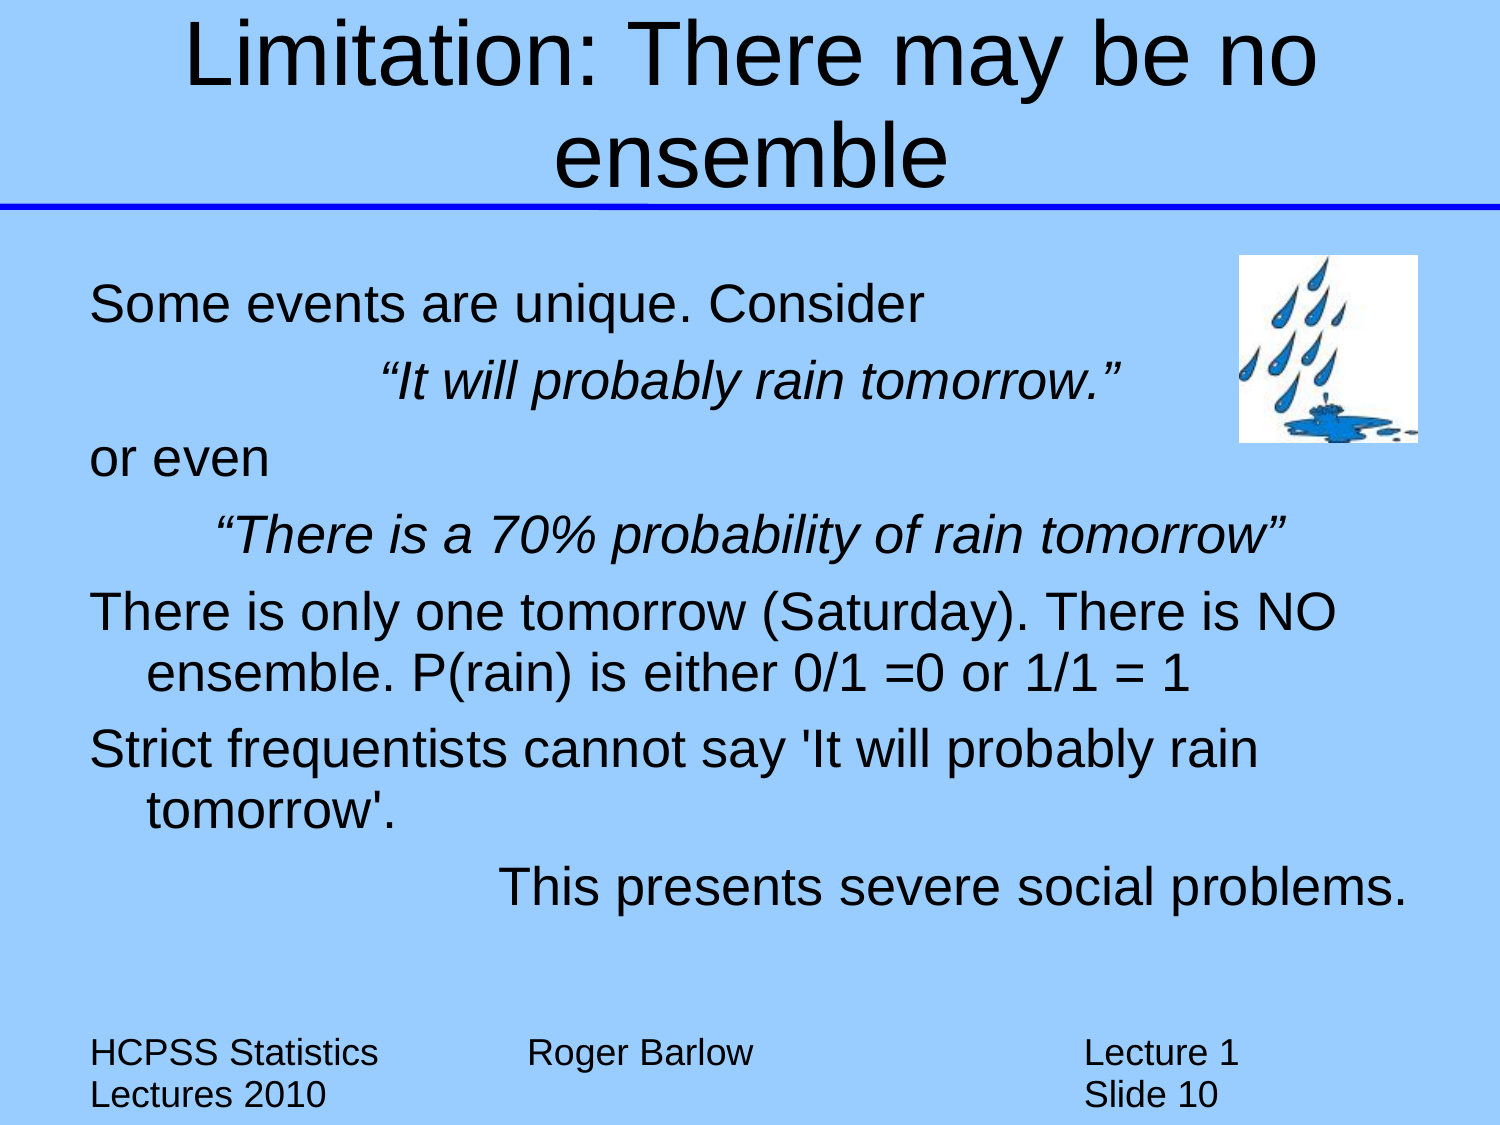

# Limitation: There may be no ensemble
Some events are unique. Consider
“It will probably rain tomorrow.”
or even
“There is a 70% probability of rain tomorrow”
There is only one tomorrow (Saturday). There is NO ensemble. P(rain) is either 0/1 =0 or 1/1 = 1
Strict frequentists cannot say 'It will probably rain tomorrow'.
This presents severe social problems.
10